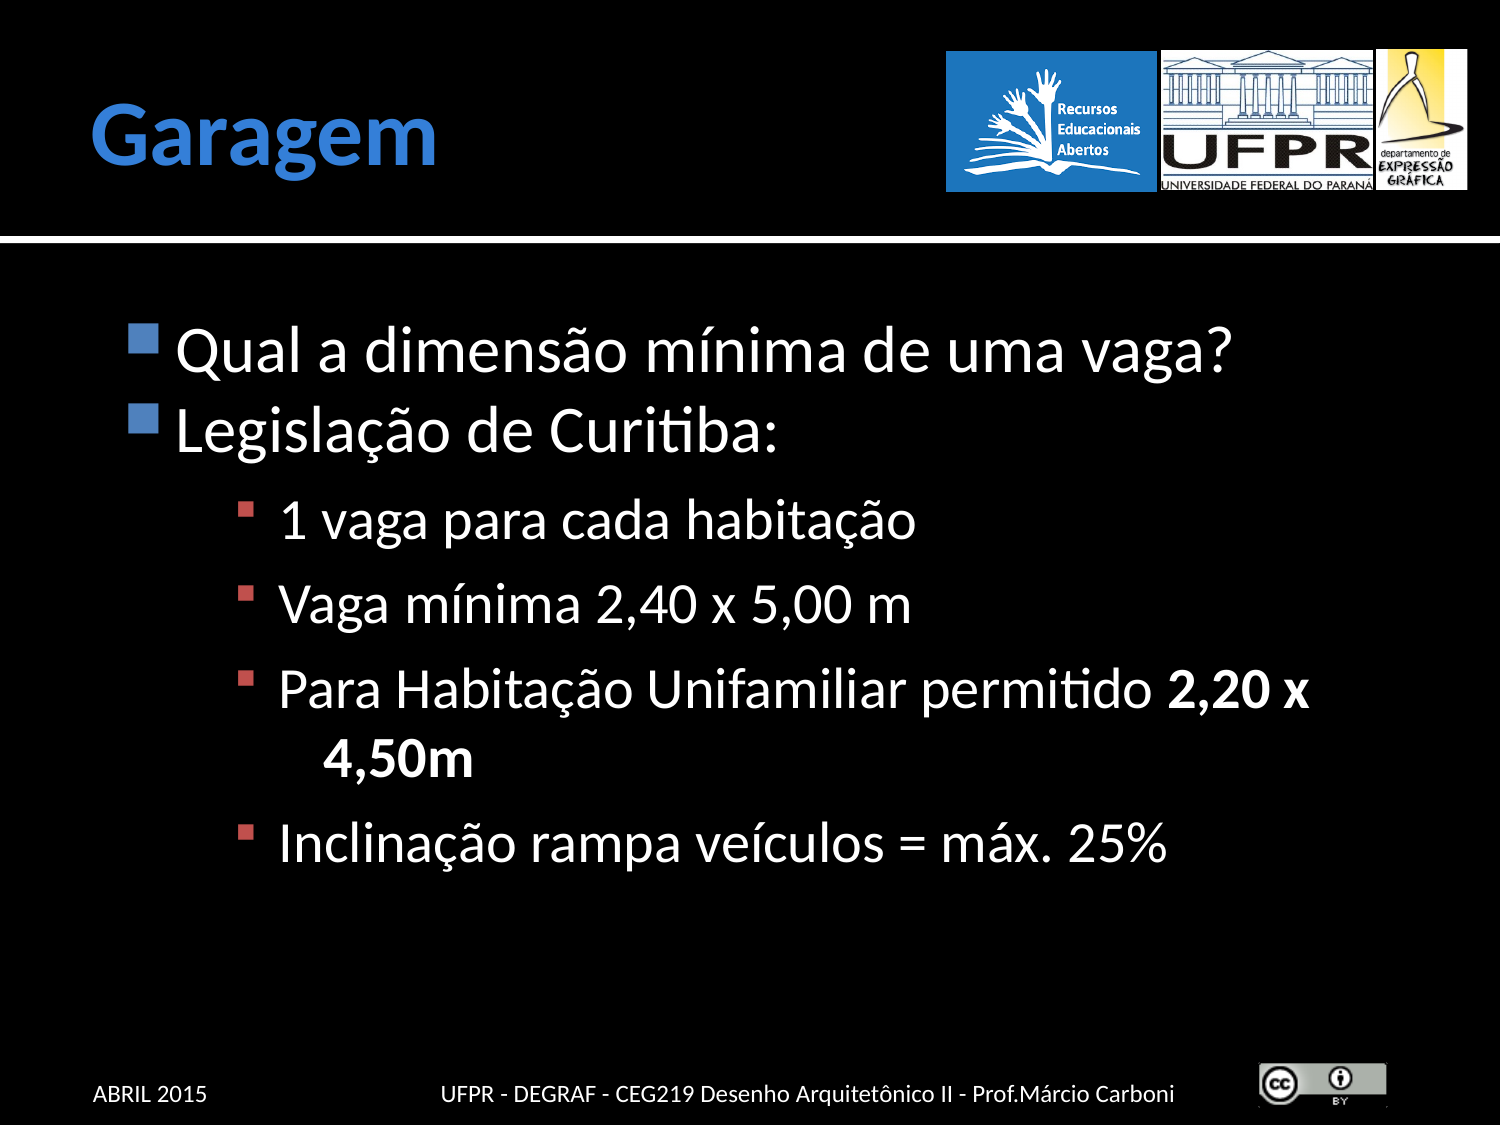

# Garagem
Qual a dimensão mínima de uma vaga?
Legislação de Curitiba:
1 vaga para cada habitação
Vaga mínima 2,40 x 5,00 m
Para Habitação Unifamiliar permitido 2,20 x 4,50m
Inclinação rampa veículos = máx. 25%
ABRIL 2015
UFPR - DEGRAF - CEG219 Desenho Arquitetônico II - Prof.Márcio Carboni
14